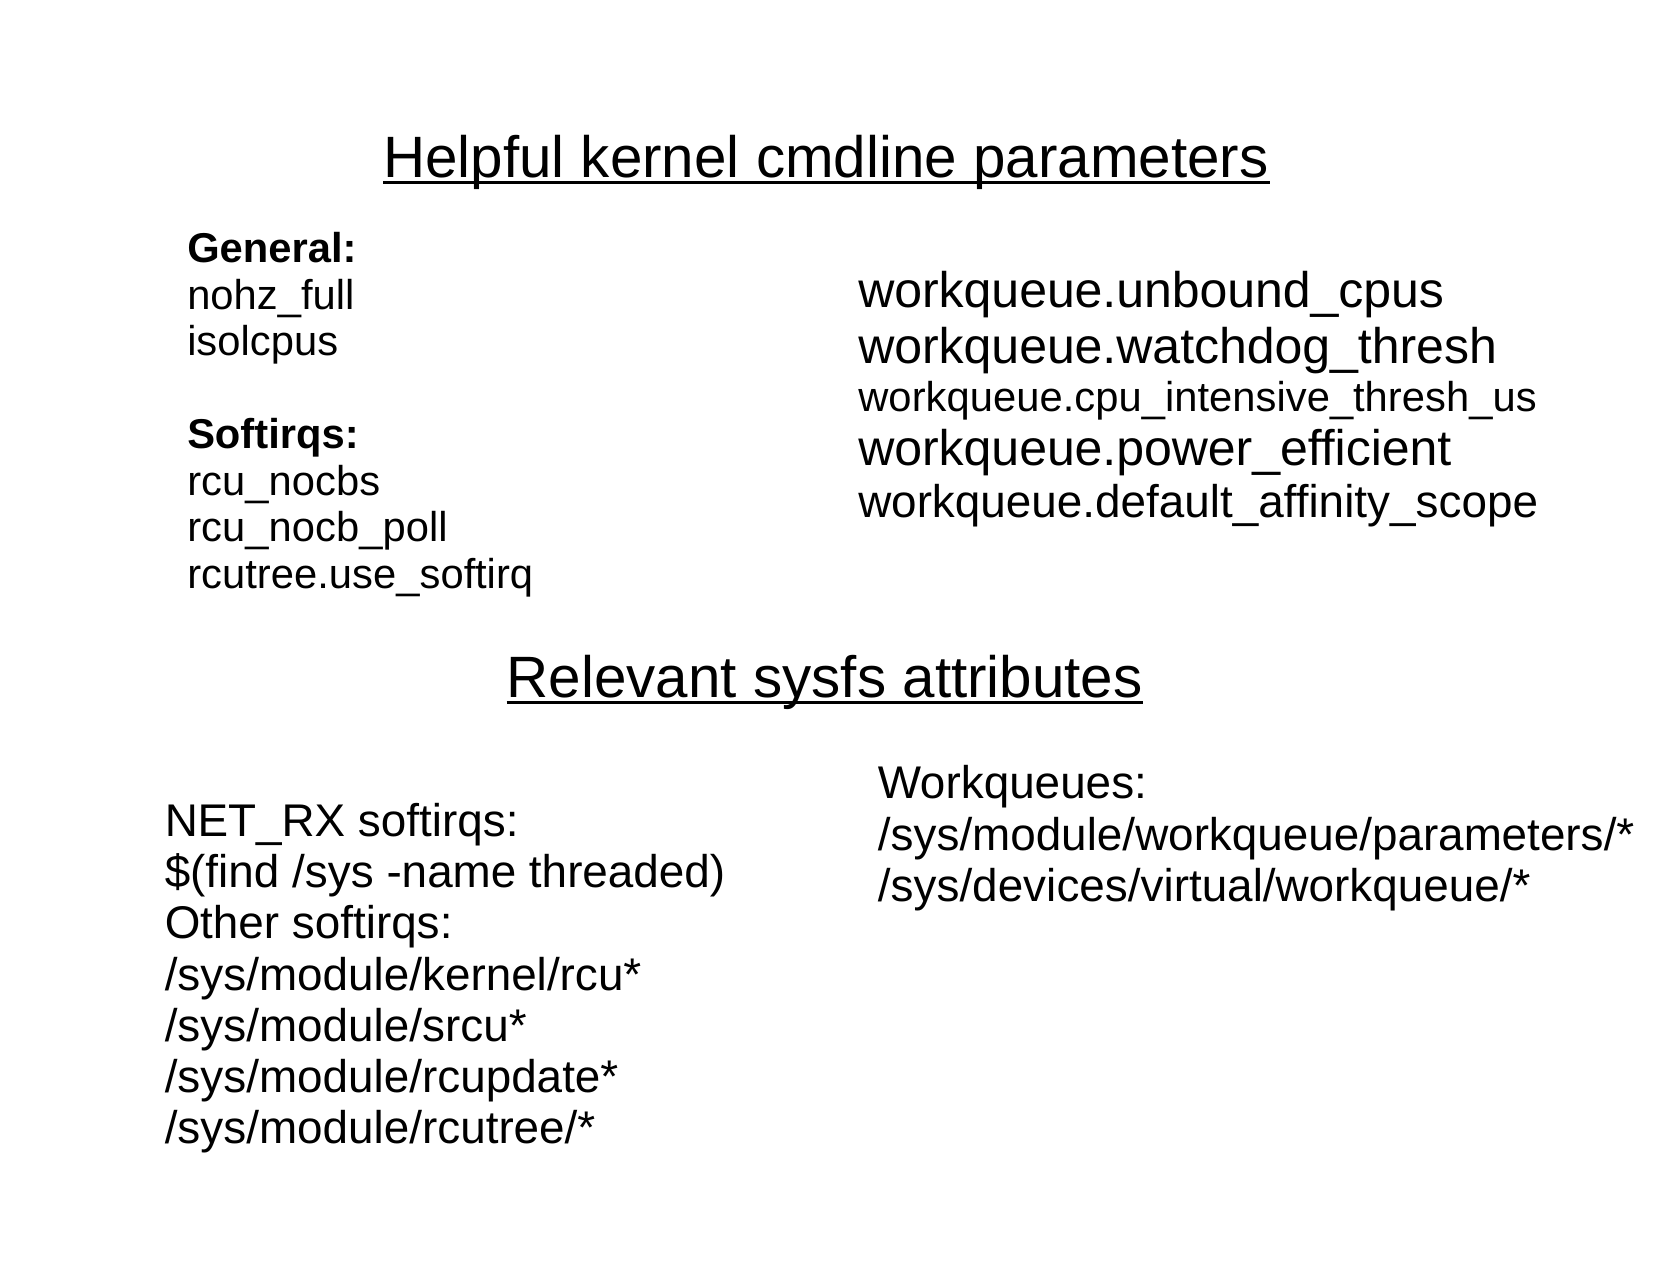

# Helpful kernel cmdline parameters
General:
nohz_full
isolcpus
Softirqs:
rcu_nocbs
rcu_nocb_poll
rcutree.use_softirq
workqueue.unbound_cpus
workqueue.watchdog_thresh
workqueue.cpu_intensive_thresh_us
workqueue.power_efficient
workqueue.default_affinity_scope
Relevant sysfs attributes
Workqueues:
/sys/module/workqueue/parameters/*
/sys/devices/virtual/workqueue/*
NET_RX softirqs:
$(find /sys -name threaded)
Other softirqs:
/sys/module/kernel/rcu*
/sys/module/srcu*
/sys/module/rcupdate*
/sys/module/rcutree/*